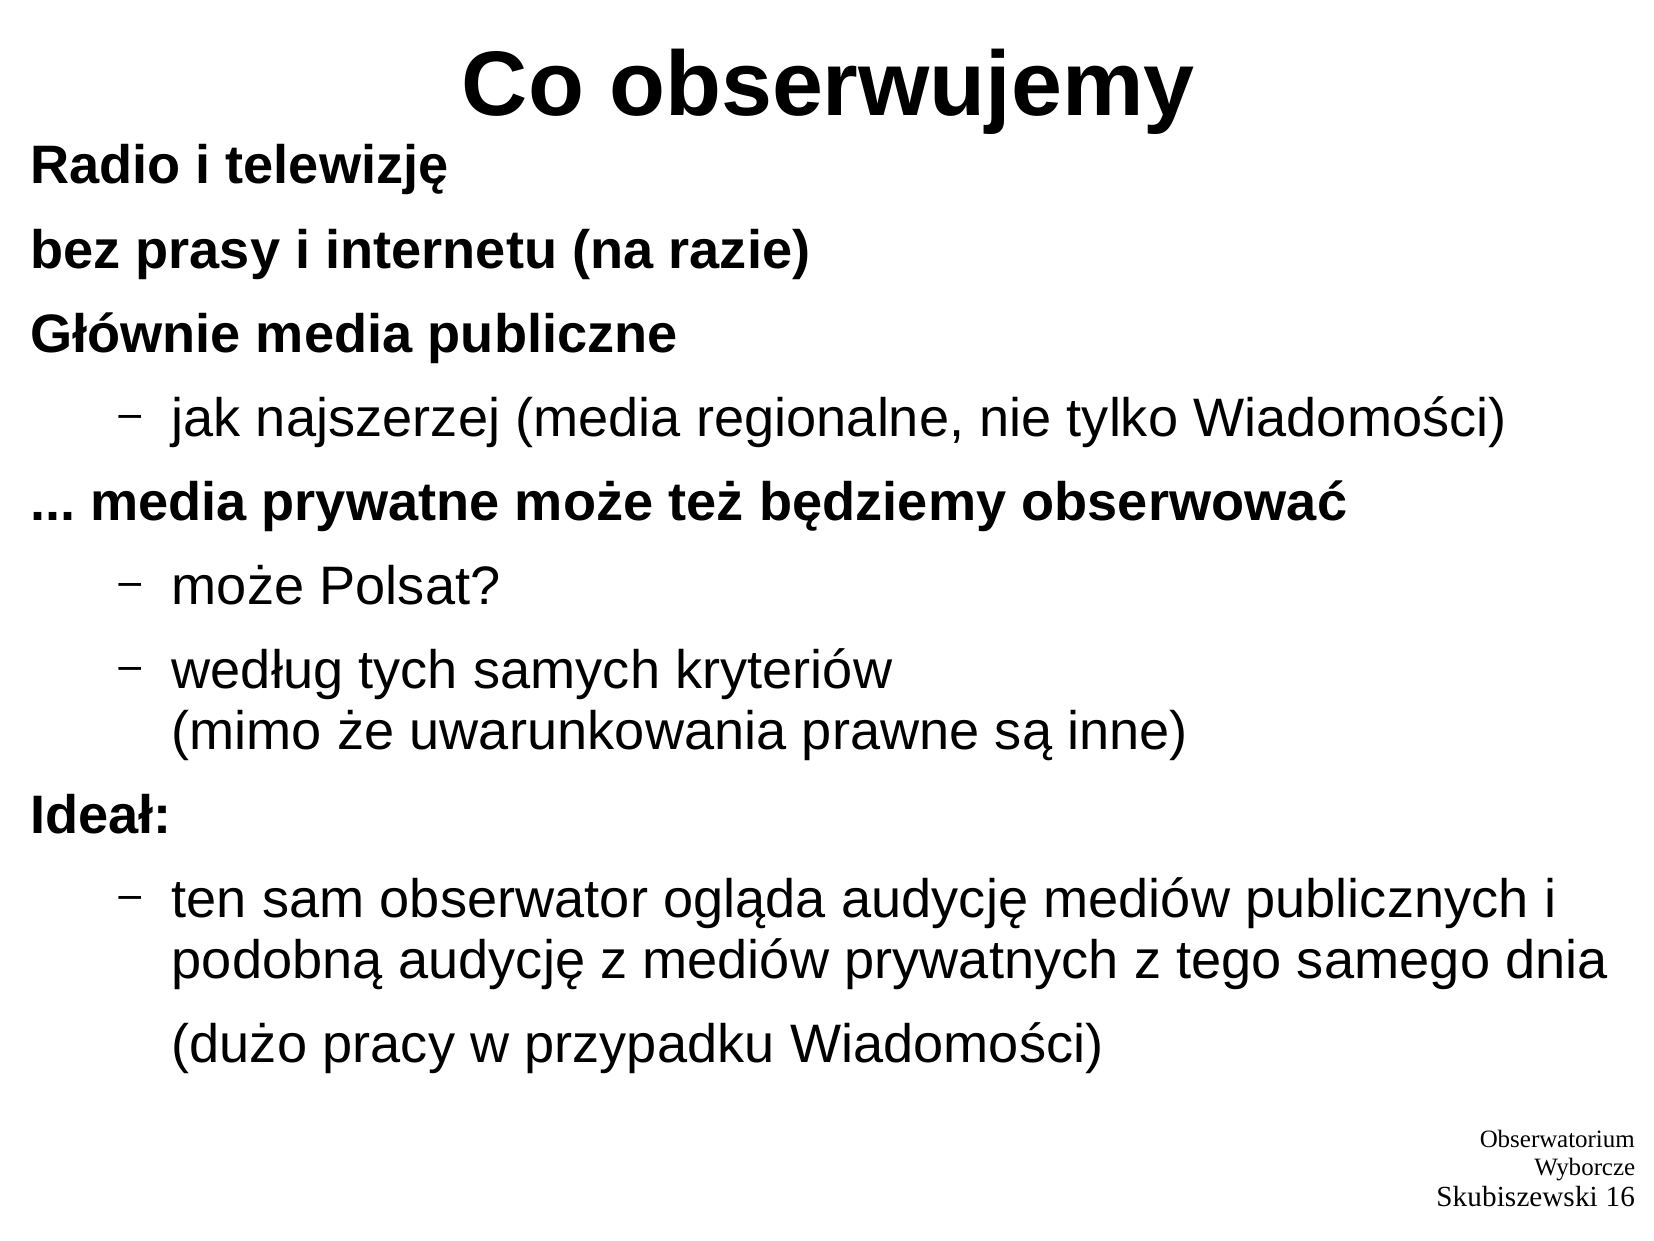

# Co obserwujemy
Radio i telewizję
bez prasy i internetu (na razie)
Głównie media publiczne
jak najszerzej (media regionalne, nie tylko Wiadomości)
... media prywatne może też będziemy obserwować
może Polsat?
według tych samych kryteriów
(mimo że uwarunkowania prawne są inne)
Ideał:
ten sam obserwator ogląda audycję mediów publicznych i podobną audycję z mediów prywatnych z tego samego dnia
(dużo pracy w przypadku Wiadomości)
16